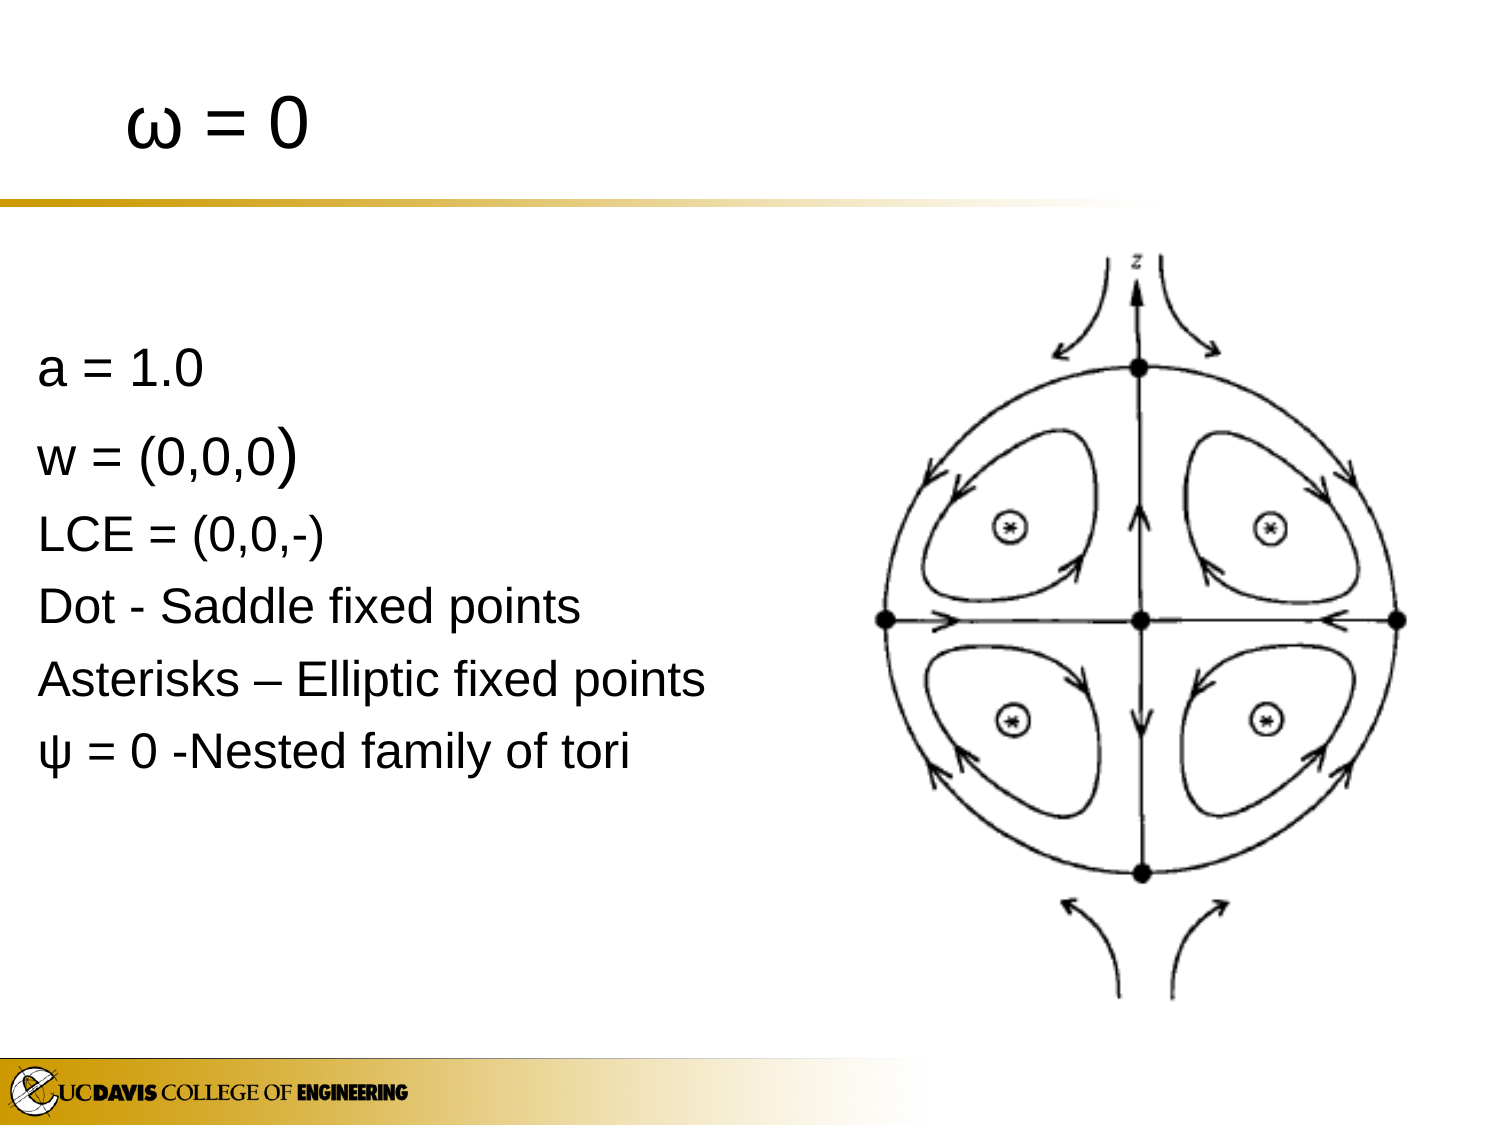

ω = 0
# a = 1.0
w = (0,0,0)
LCE = (0,0,-)
Dot - Saddle fixed points
Asterisks – Elliptic fixed points
ψ = 0 -Nested family of tori